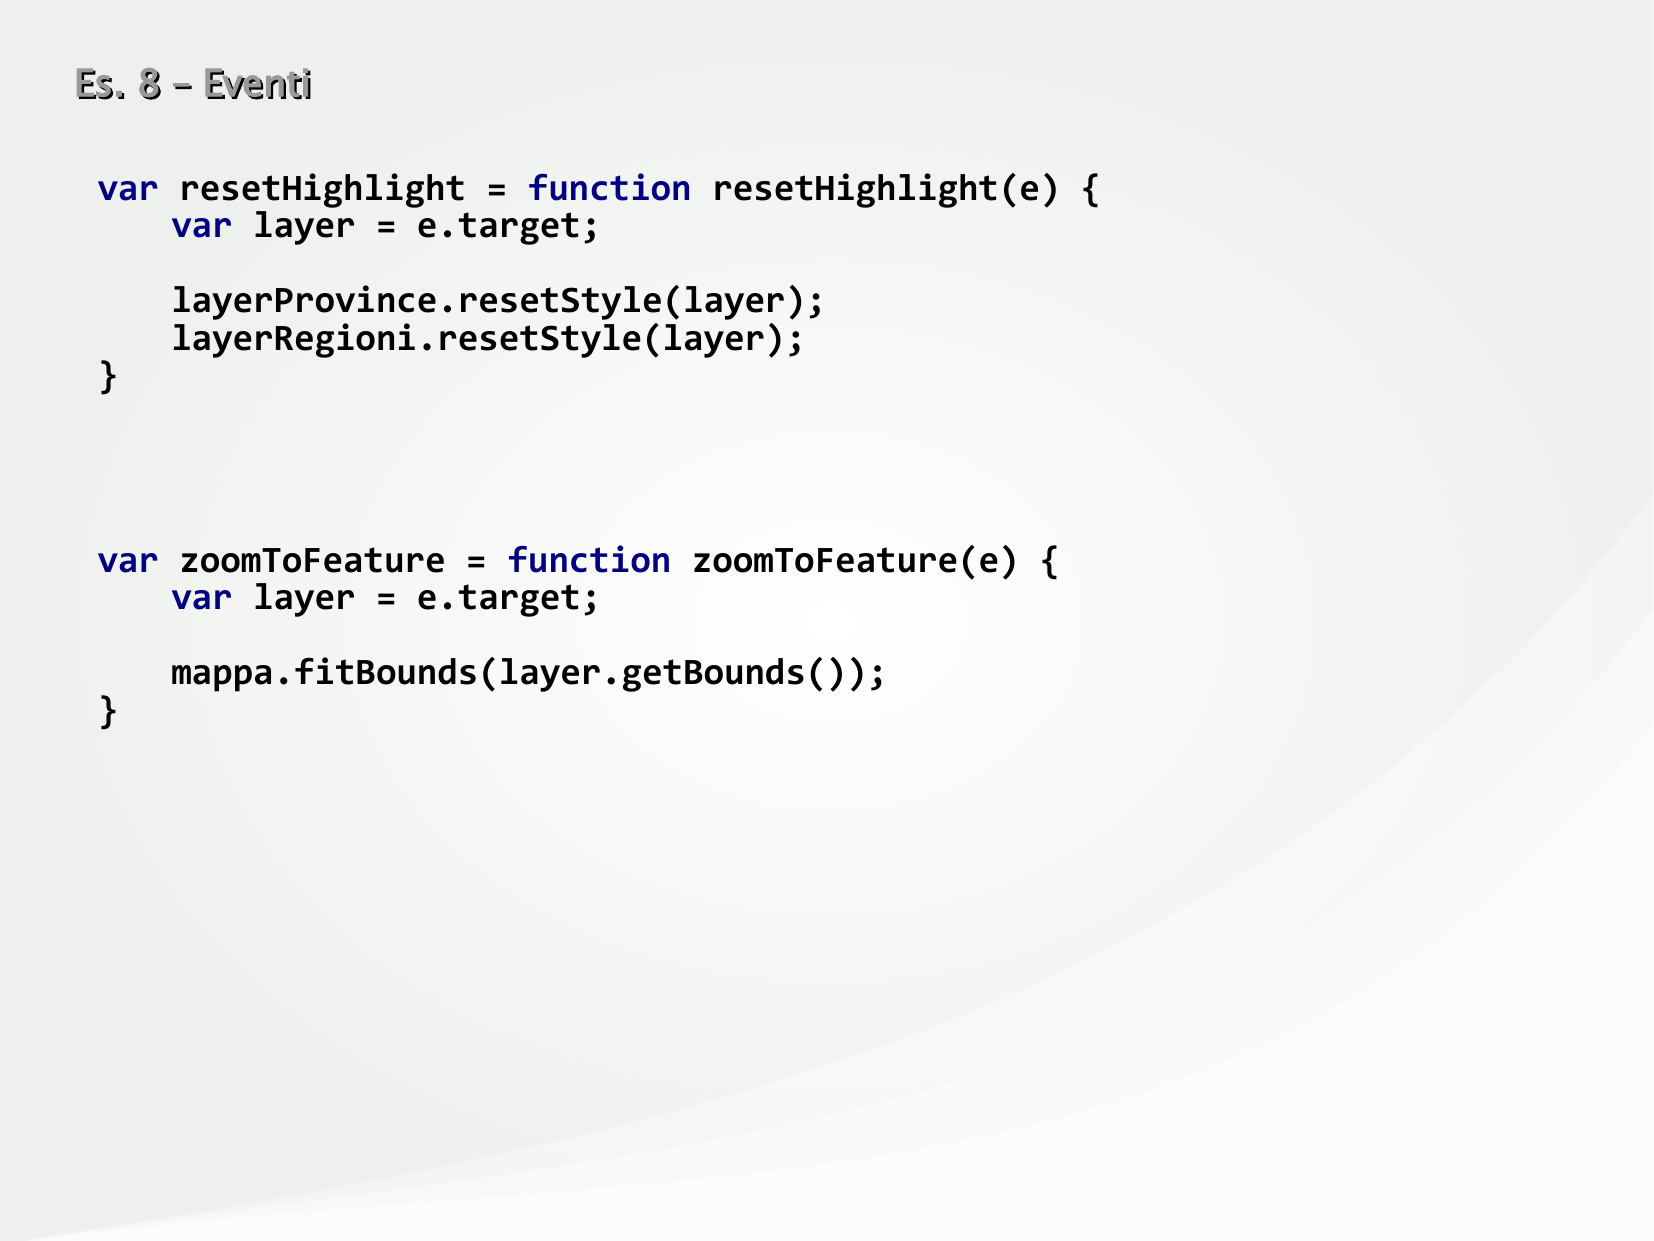

Es. 8 – Eventi
var resetHighlight = function resetHighlight(e) {
	var layer = e.target;
	layerProvince.resetStyle(layer);
	layerRegioni.resetStyle(layer);
}
var zoomToFeature = function zoomToFeature(e) {
	var layer = e.target;
	mappa.fitBounds(layer.getBounds());
}